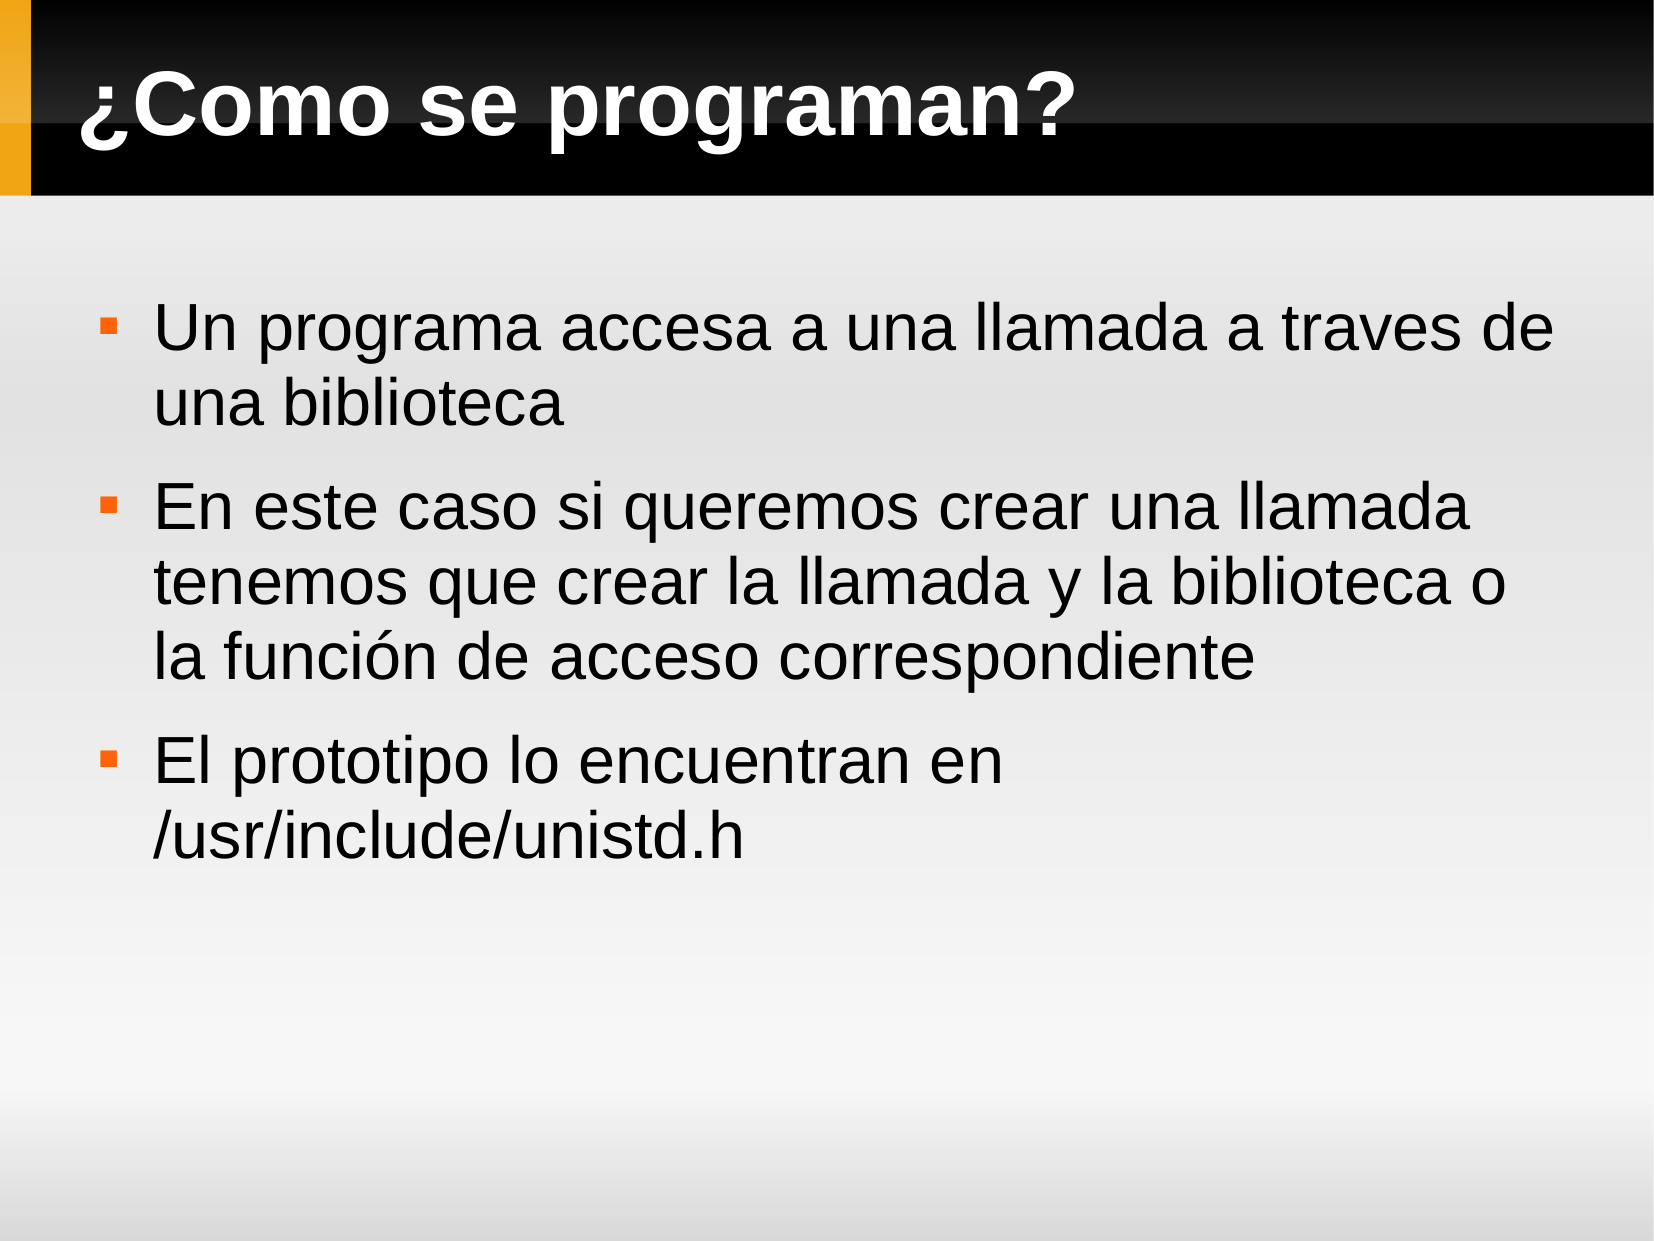

# ¿Como se programan?
Un programa accesa a una llamada a traves de una biblioteca
En este caso si queremos crear una llamada tenemos que crear la llamada y la biblioteca o la función de acceso correspondiente
El prototipo lo encuentran en /usr/include/unistd.h